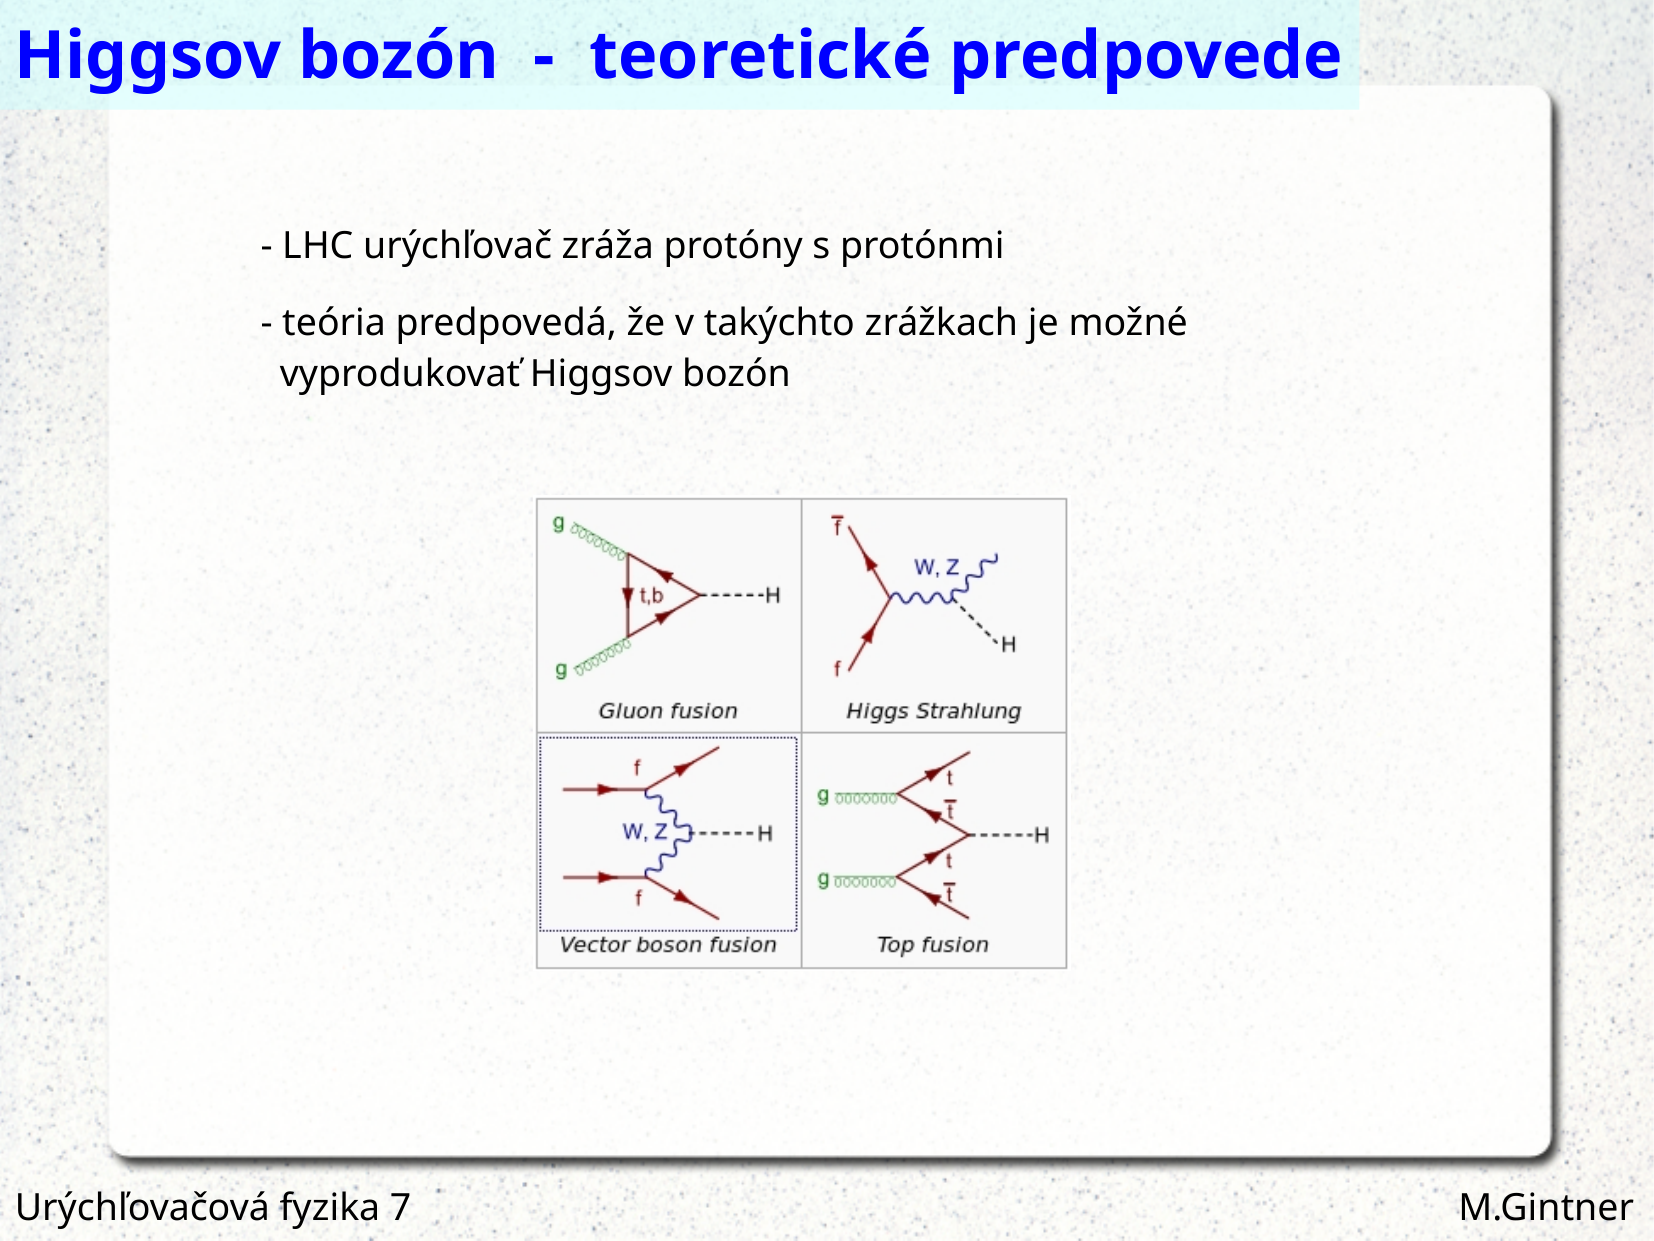

Higgsov bozón - teoretické predpovede
- LHC urýchľovač zráža protóny s protónmi
- teória predpovedá, že v takýchto zrážkach je možné
 vyprodukovať Higgsov bozón
Urýchľovačová fyzika 7
M.Gintner